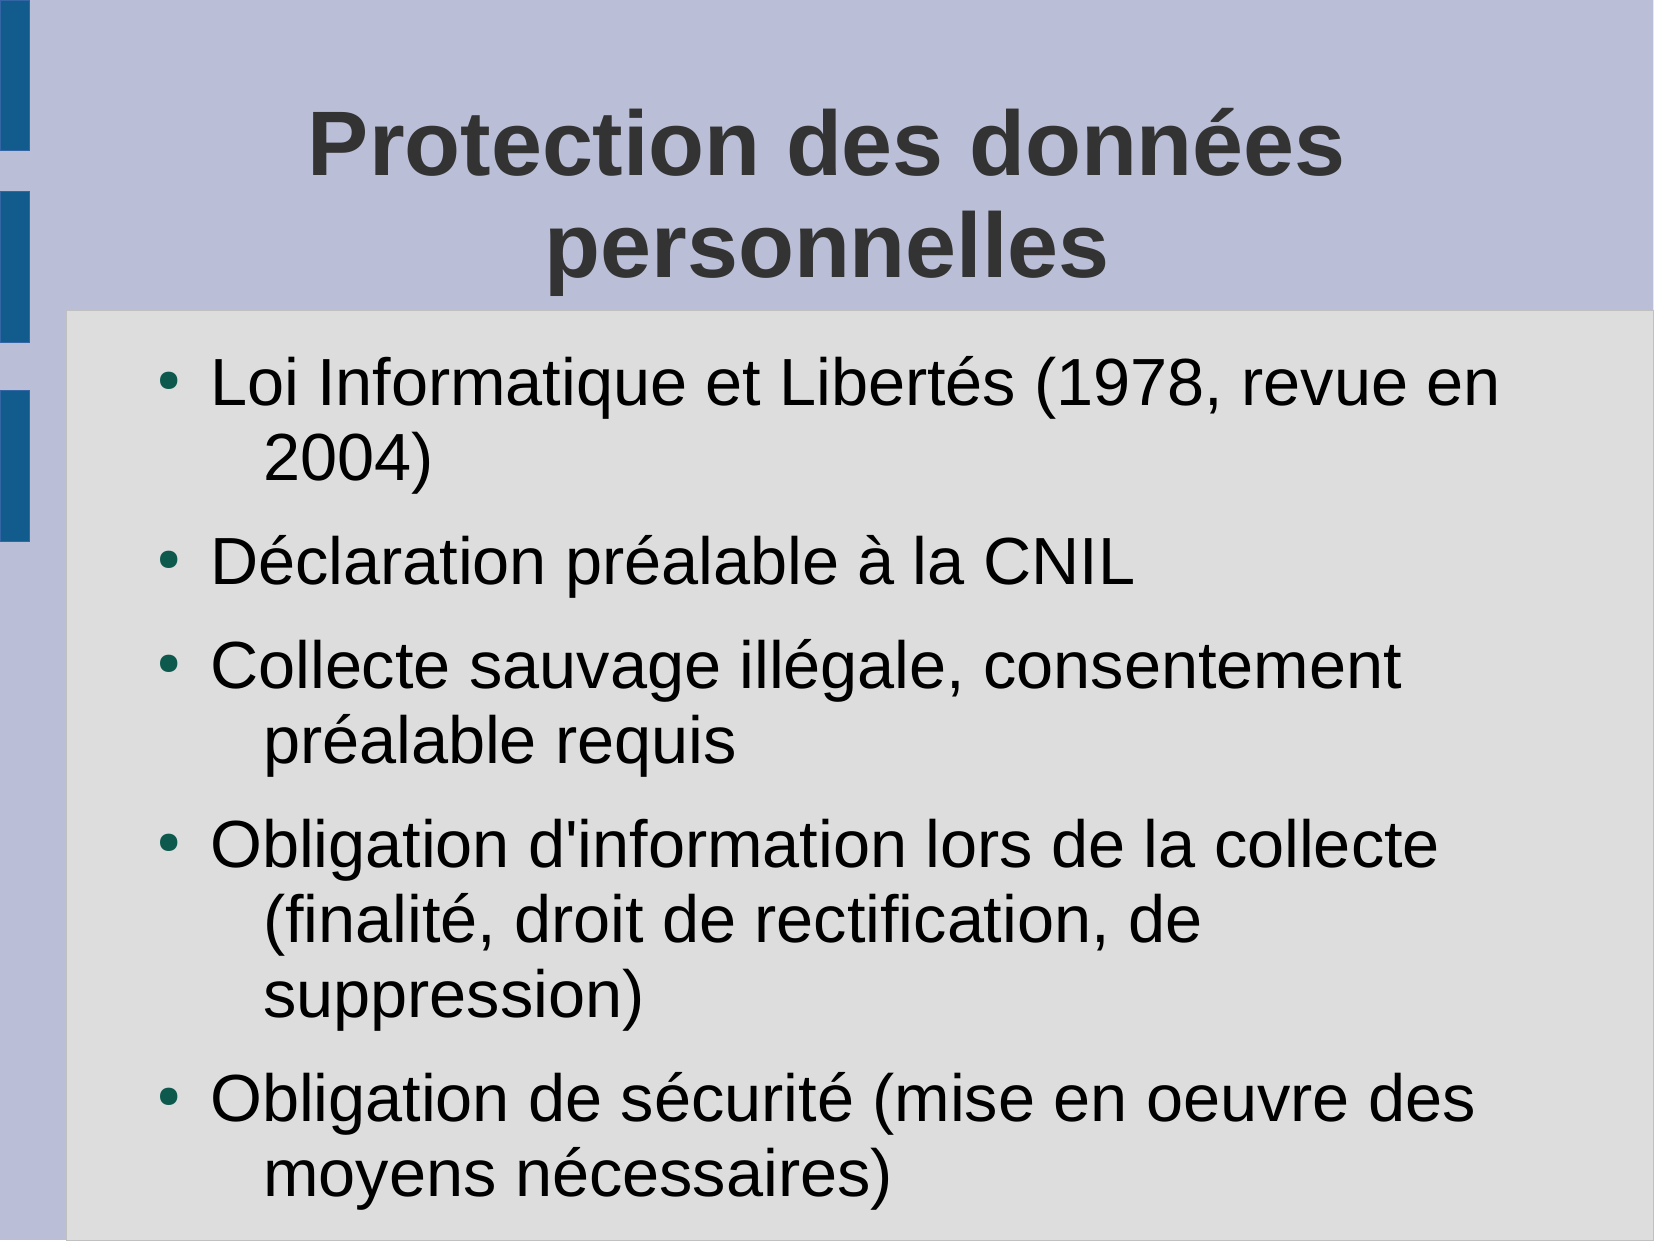

# Protection des données personnelles
Loi Informatique et Libertés (1978, revue en 2004)
Déclaration préalable à la CNIL
Collecte sauvage illégale, consentement préalable requis
Obligation d'information lors de la collecte (finalité, droit de rectification, de suppression)
Obligation de sécurité (mise en oeuvre des moyens nécessaires)